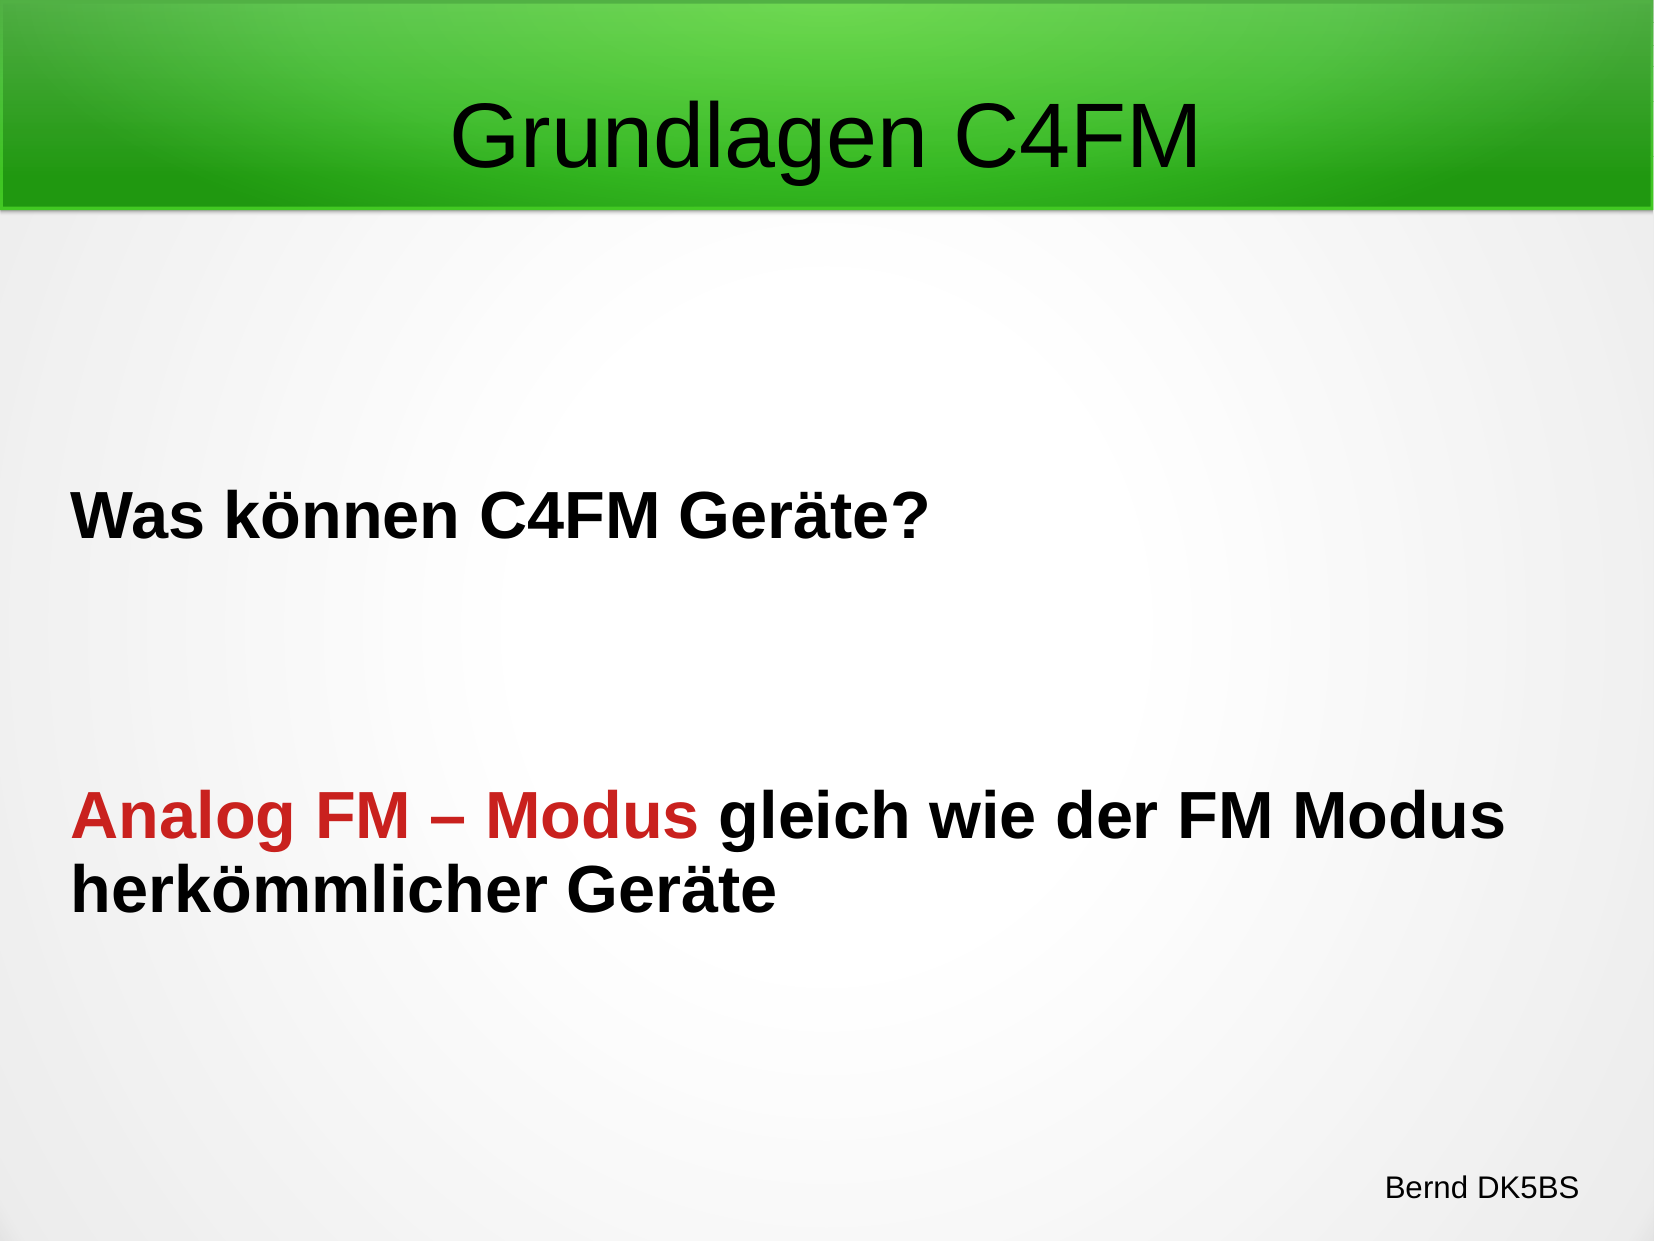

# Grundlagen C4FM
Was können C4FM Geräte?
Analog FM – Modus gleich wie der FM Modus herkömmlicher Geräte
Bernd DK5BS